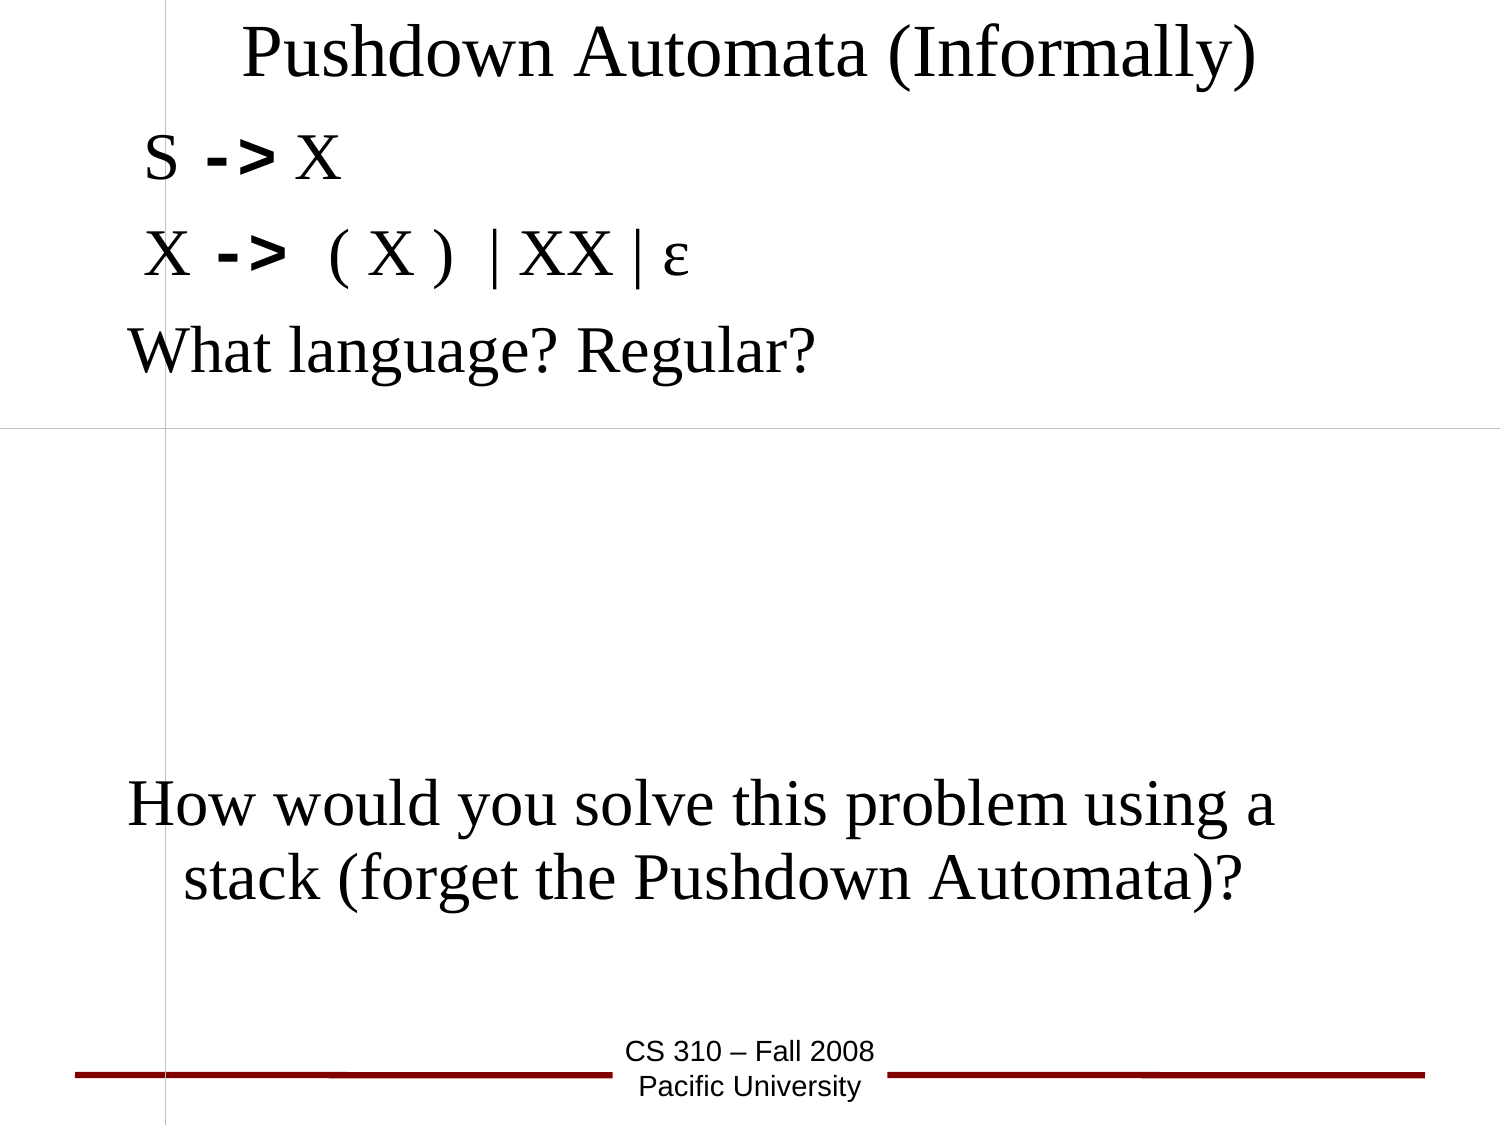

# Pushdown Automata (Informally)‏
 S -> X
 X -> ( X ) | XX | ε
What language? Regular?
How would you solve this problem using a stack (forget the Pushdown Automata)?